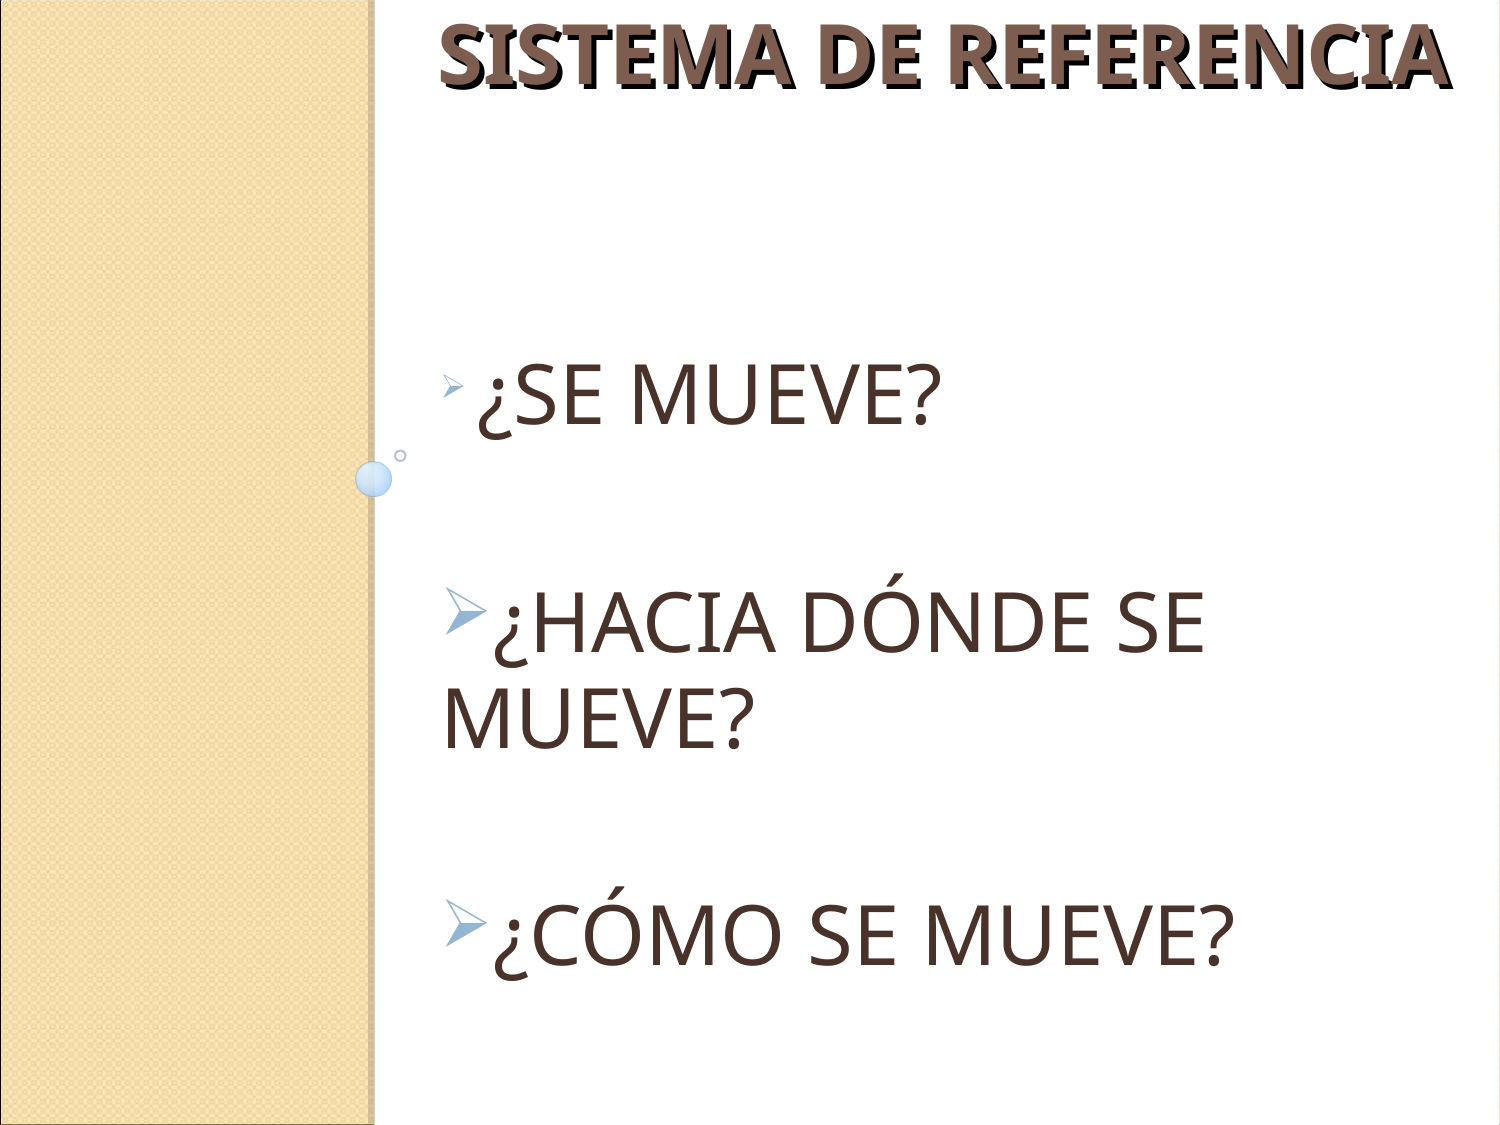

# SISTEMA DE REFERENCIA
 ¿SE MUEVE?
¿HACIA DÓNDE SE
MUEVE?
¿CÓMO SE MUEVE?